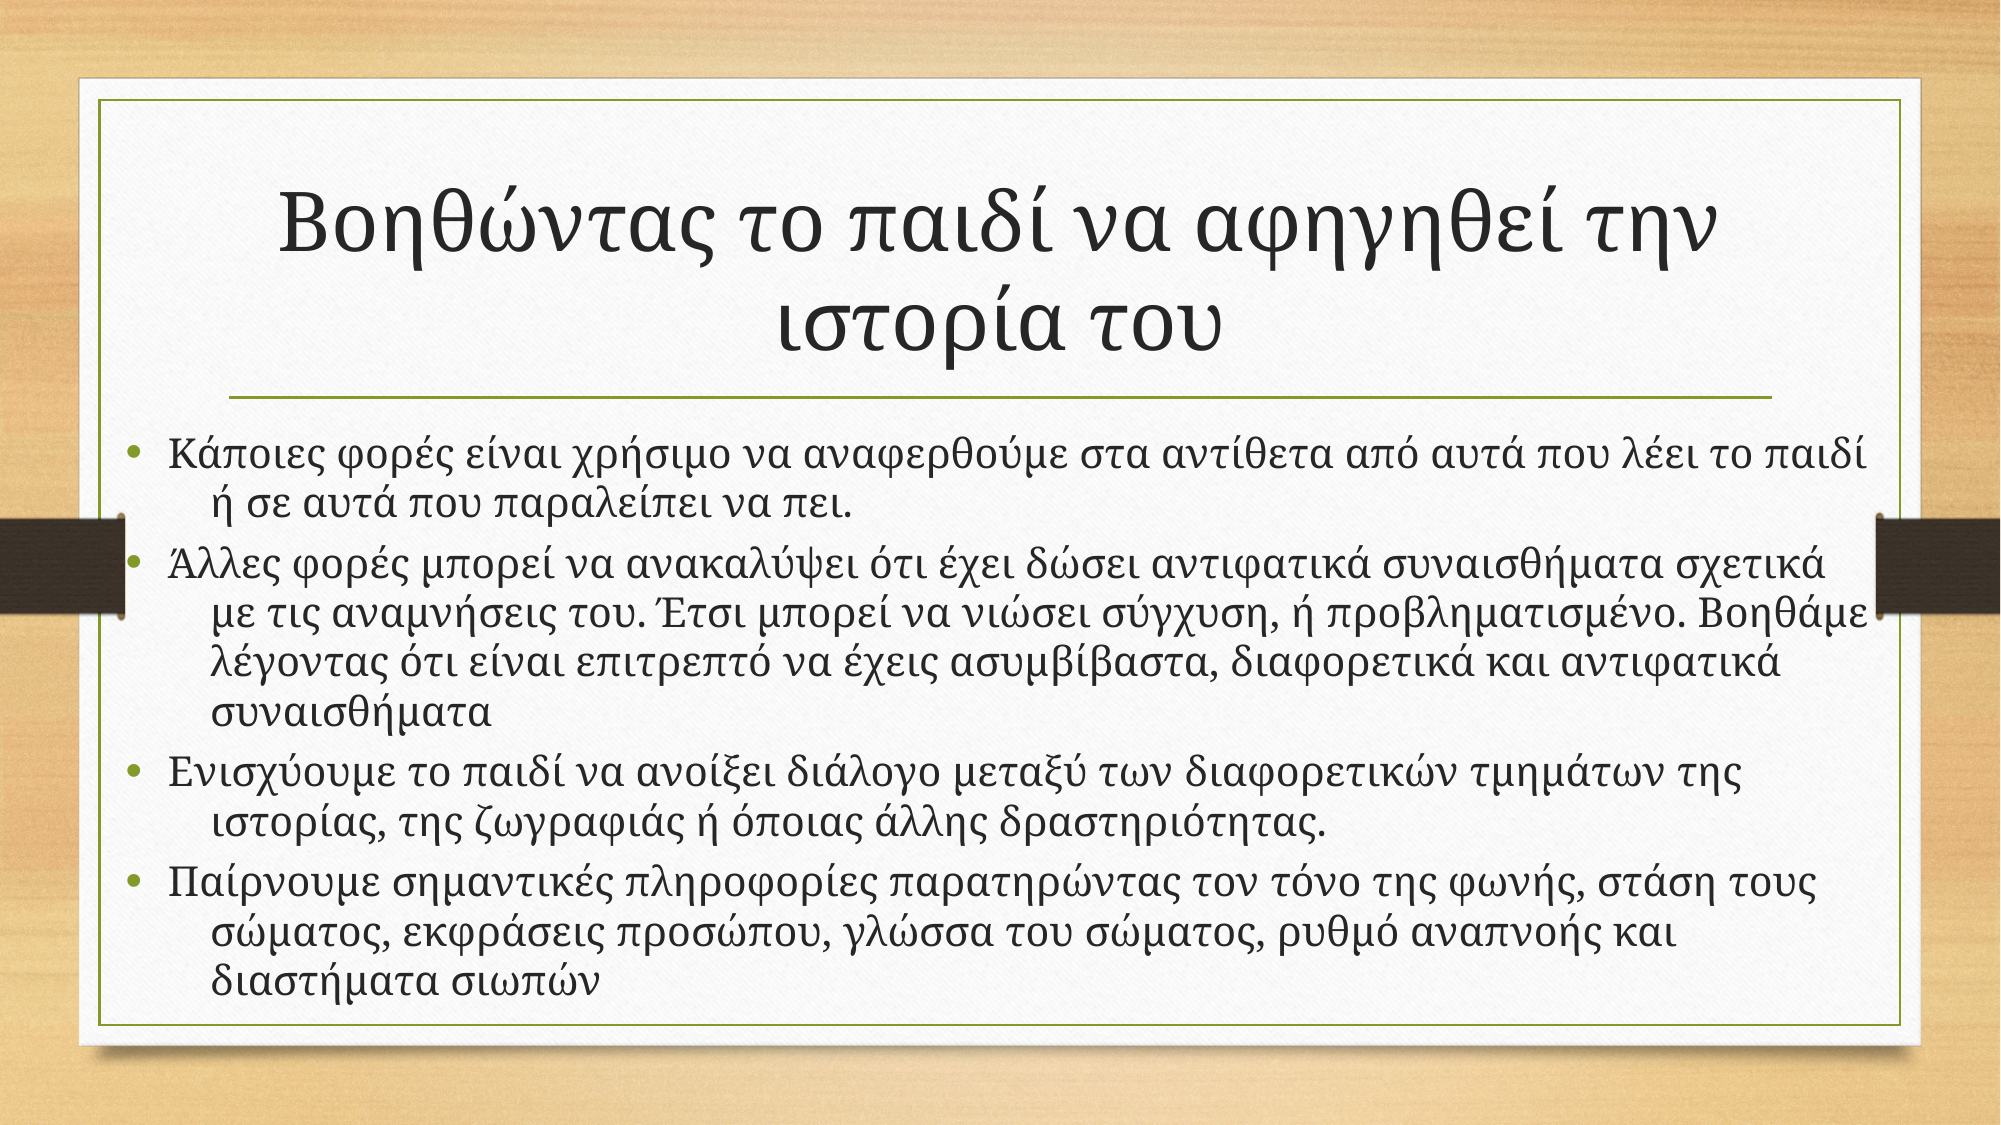

# Βοηθώντας το παιδί να αφηγηθεί την ιστορία του
Κάποιες φορές είναι χρήσιμο να αναφερθούμε στα αντίθετα από αυτά που λέει το παιδί ή σε αυτά που παραλείπει να πει.
Άλλες φορές μπορεί να ανακαλύψει ότι έχει δώσει αντιφατικά συναισθήματα σχετικά με τις αναμνήσεις του. Έτσι μπορεί να νιώσει σύγχυση, ή προβληματισμένο. Βοηθάμε λέγοντας ότι είναι επιτρεπτό να έχεις ασυμβίβαστα, διαφορετικά και αντιφατικά συναισθήματα
Ενισχύουμε το παιδί να ανοίξει διάλογο μεταξύ των διαφορετικών τμημάτων της ιστορίας, της ζωγραφιάς ή όποιας άλλης δραστηριότητας.
Παίρνουμε σημαντικές πληροφορίες παρατηρώντας τον τόνο της φωνής, στάση τους σώματος, εκφράσεις προσώπου, γλώσσα του σώματος, ρυθμό αναπνοής και διαστήματα σιωπών